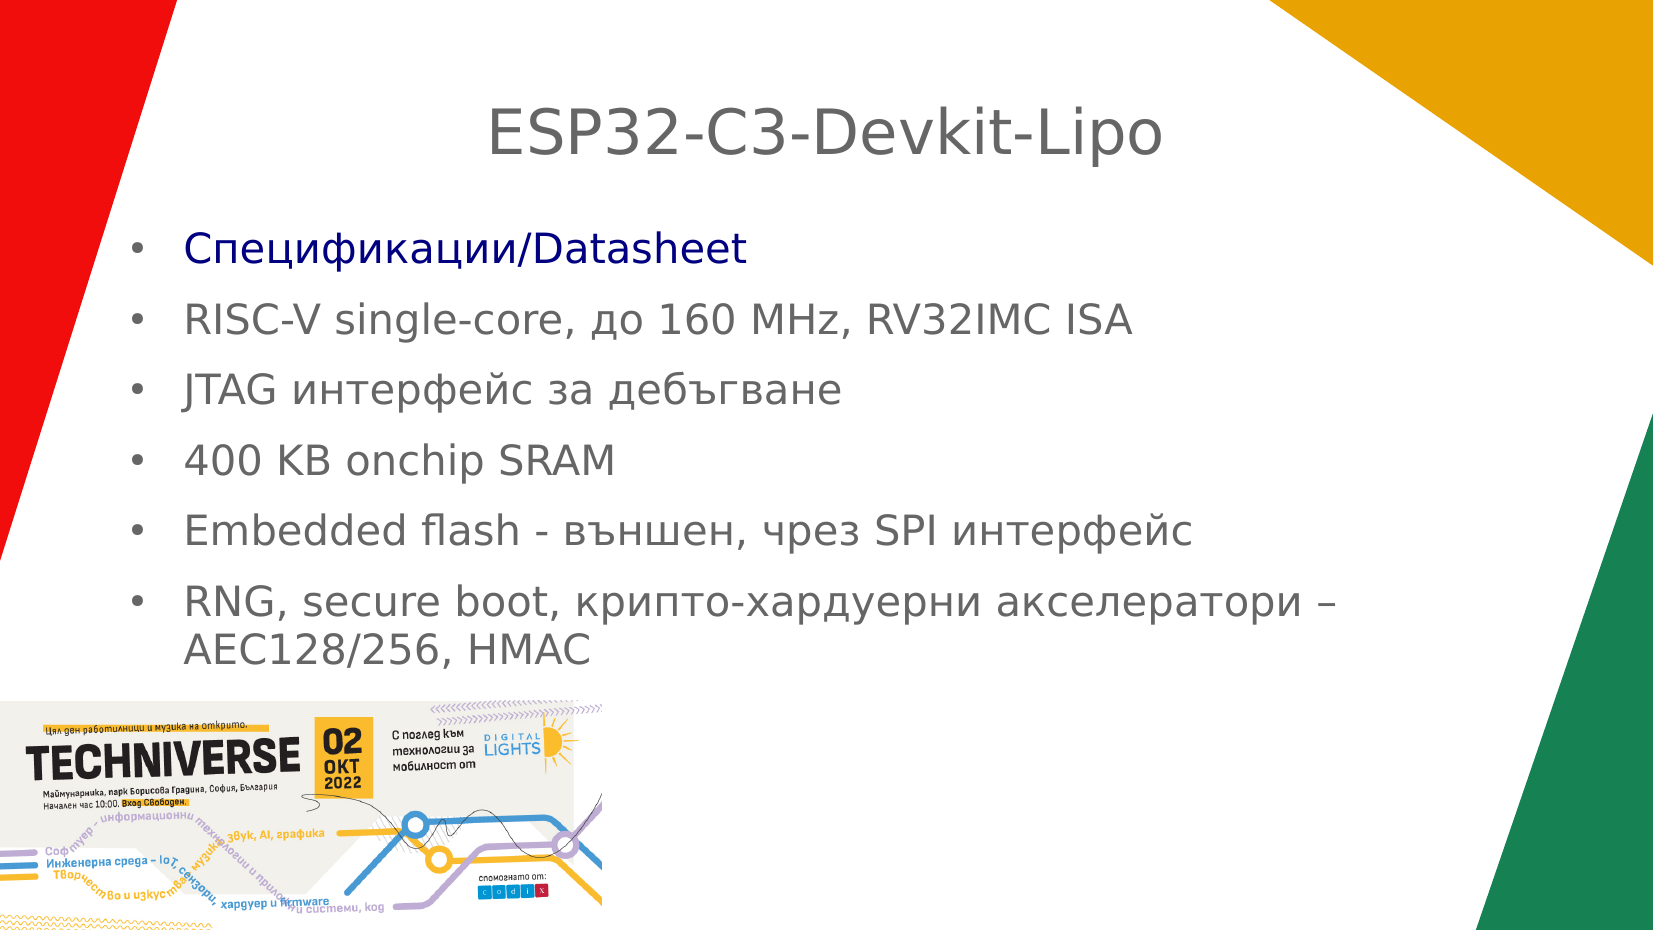

# ESP32-C3-Devkit-Lipo
Спецификации/Datasheet
RISC-V single-core, до 160 MHz, RV32IMC ISA
JTAG интерфейс за дебъгване
400 KB onchip SRAM
Embedded flash - външен, чрез SPI интерфейс
RNG, secure boot, крипто-хардуерни акселератори – АЕС128/256, HMAC
6